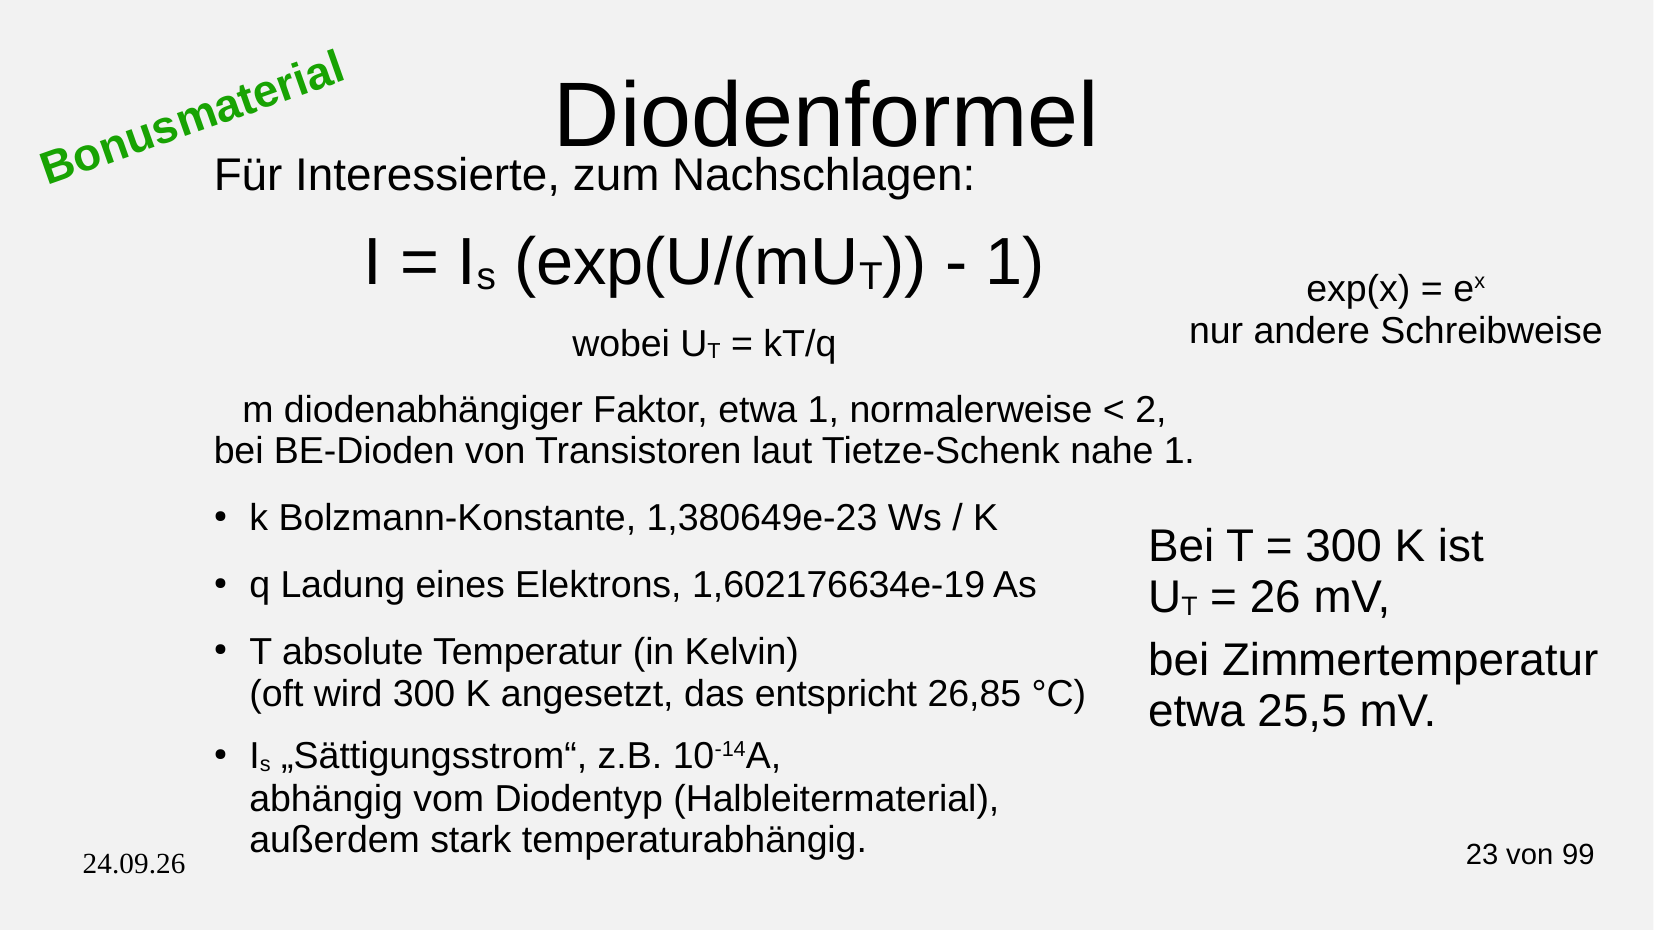

# Diodenformel
Für Interessierte, zum Nachschlagen:
I = Is (exp(U/(mUT)) - 1)
wobei UT = kT/q
m diodenabhängiger Faktor, etwa 1, normalerweise < 2,
bei BE-Dioden von Transistoren laut Tietze-Schenk nahe 1.
k Bolzmann-Konstante, 1,380649e-23 Ws / K
q Ladung eines Elektrons, 1,602176634e-19 As
T absolute Temperatur (in Kelvin)
(oft wird 300 K angesetzt, das entspricht 26,85 °C)
Is „Sättigungsstrom“, z.B. 10-14A,
abhängig vom Diodentyp (Halbleitermaterial),
außerdem stark temperaturabhängig.
exp(x) = ex
nur andere Schreibweise
Bei T = 300 K ist
UT = 26 mV,
bei Zimmertemperatur
etwa 25,5 mV.
23